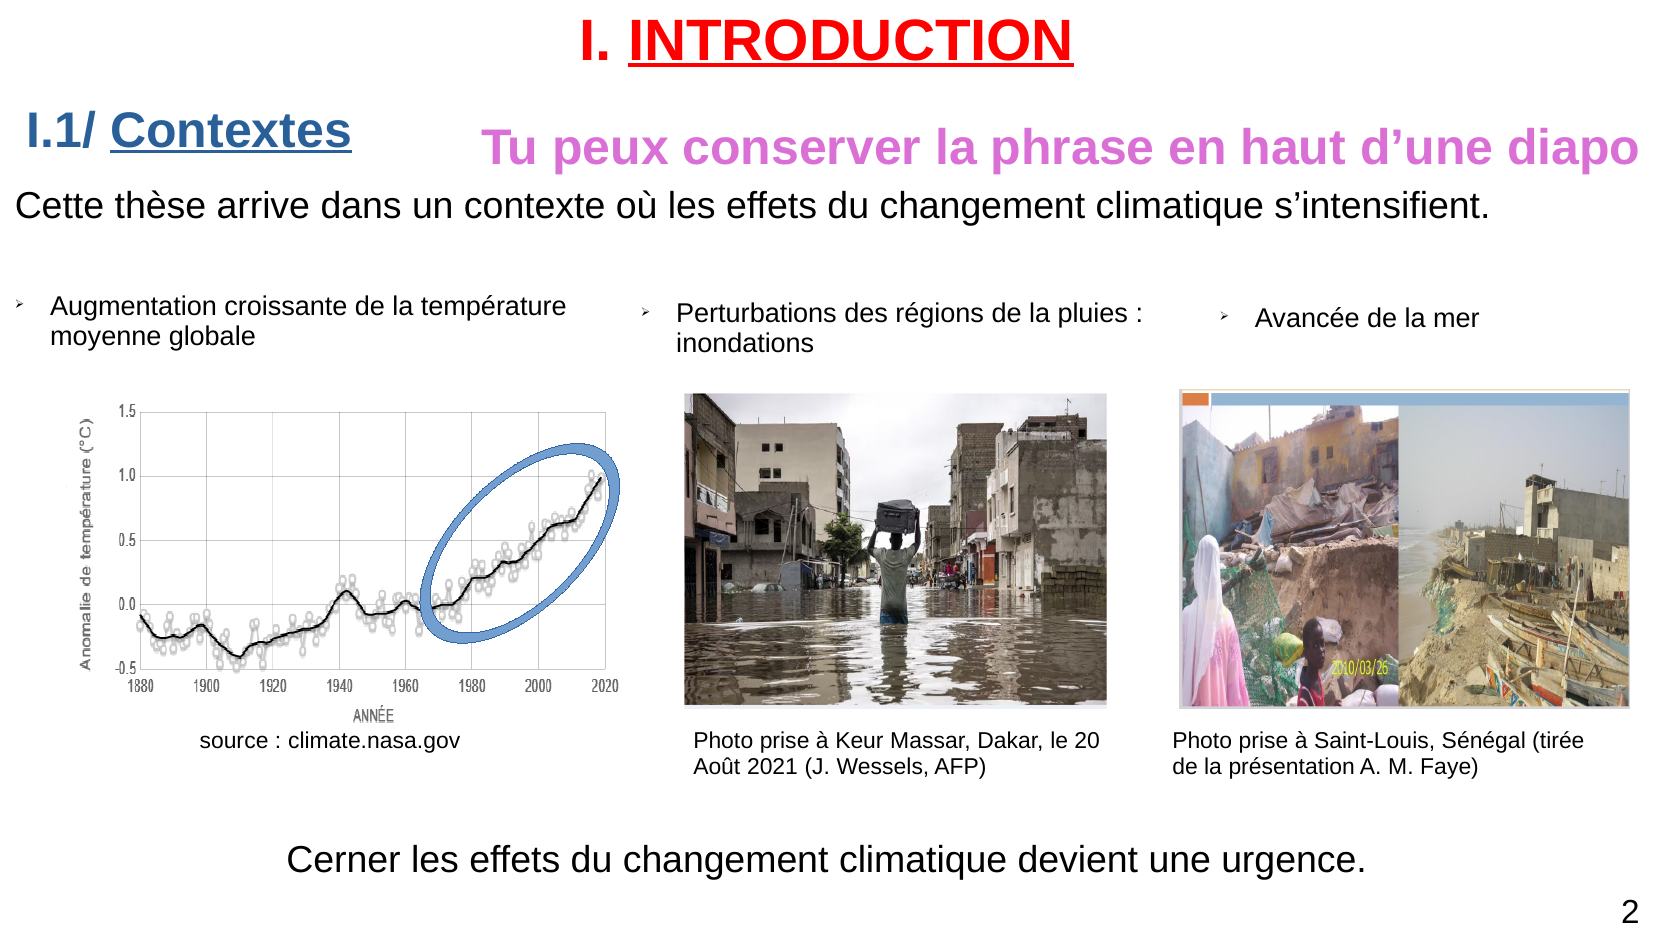

I. INTRODUCTION
I.1/ Contextes
Tu peux conserver la phrase en haut d’une diapo
Cette thèse arrive dans un contexte où les effets du changement climatique s’intensifient.
Augmentation croissante de la température moyenne globale
Perturbations des régions de la pluies : inondations
Avancée de la mer
 source : climate.nasa.gov
Photo prise à Keur Massar, Dakar, le 20 Août 2021 (J. Wessels, AFP)
Photo prise à Saint-Louis, Sénégal (tirée de la présentation A. M. Faye)
Cerner les effets du changement climatique devient une urgence.
2